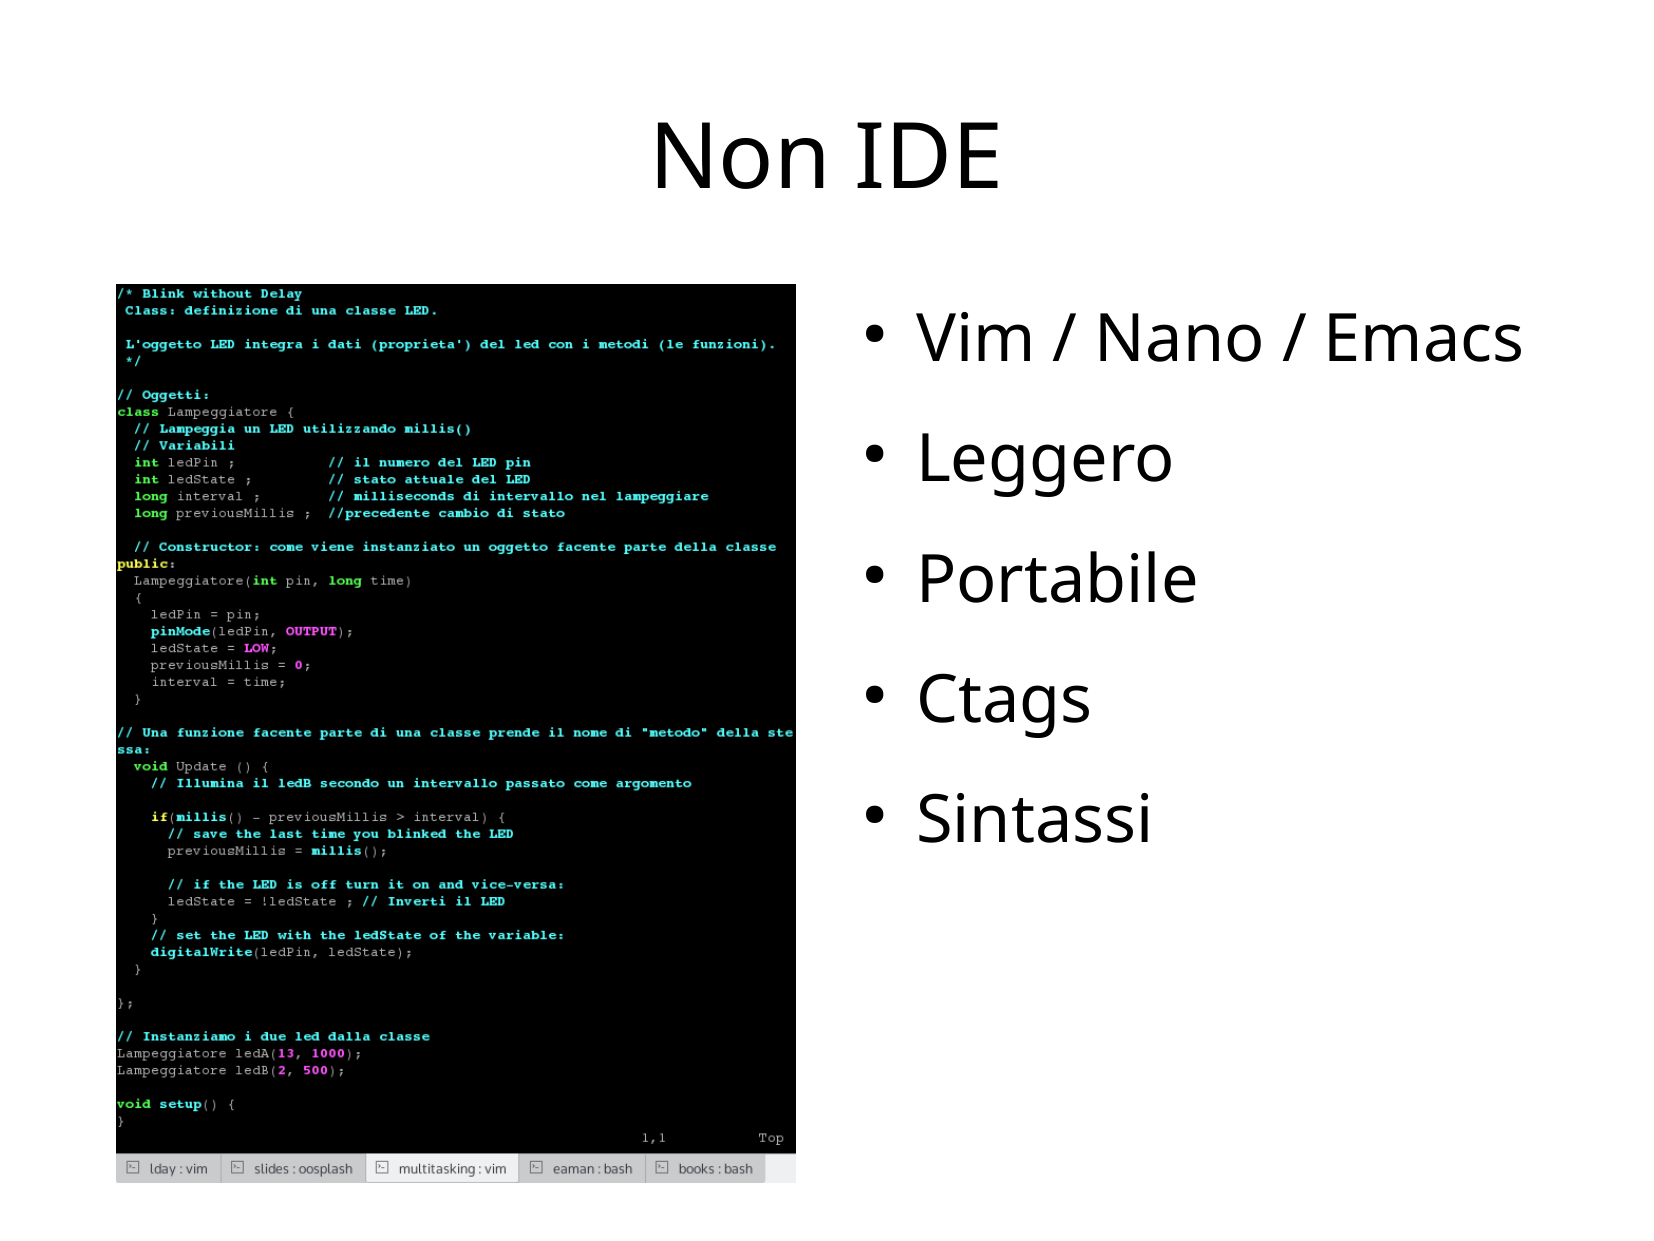

# Non IDE
Vim / Nano / Emacs
Leggero
Portabile
Ctags
Sintassi